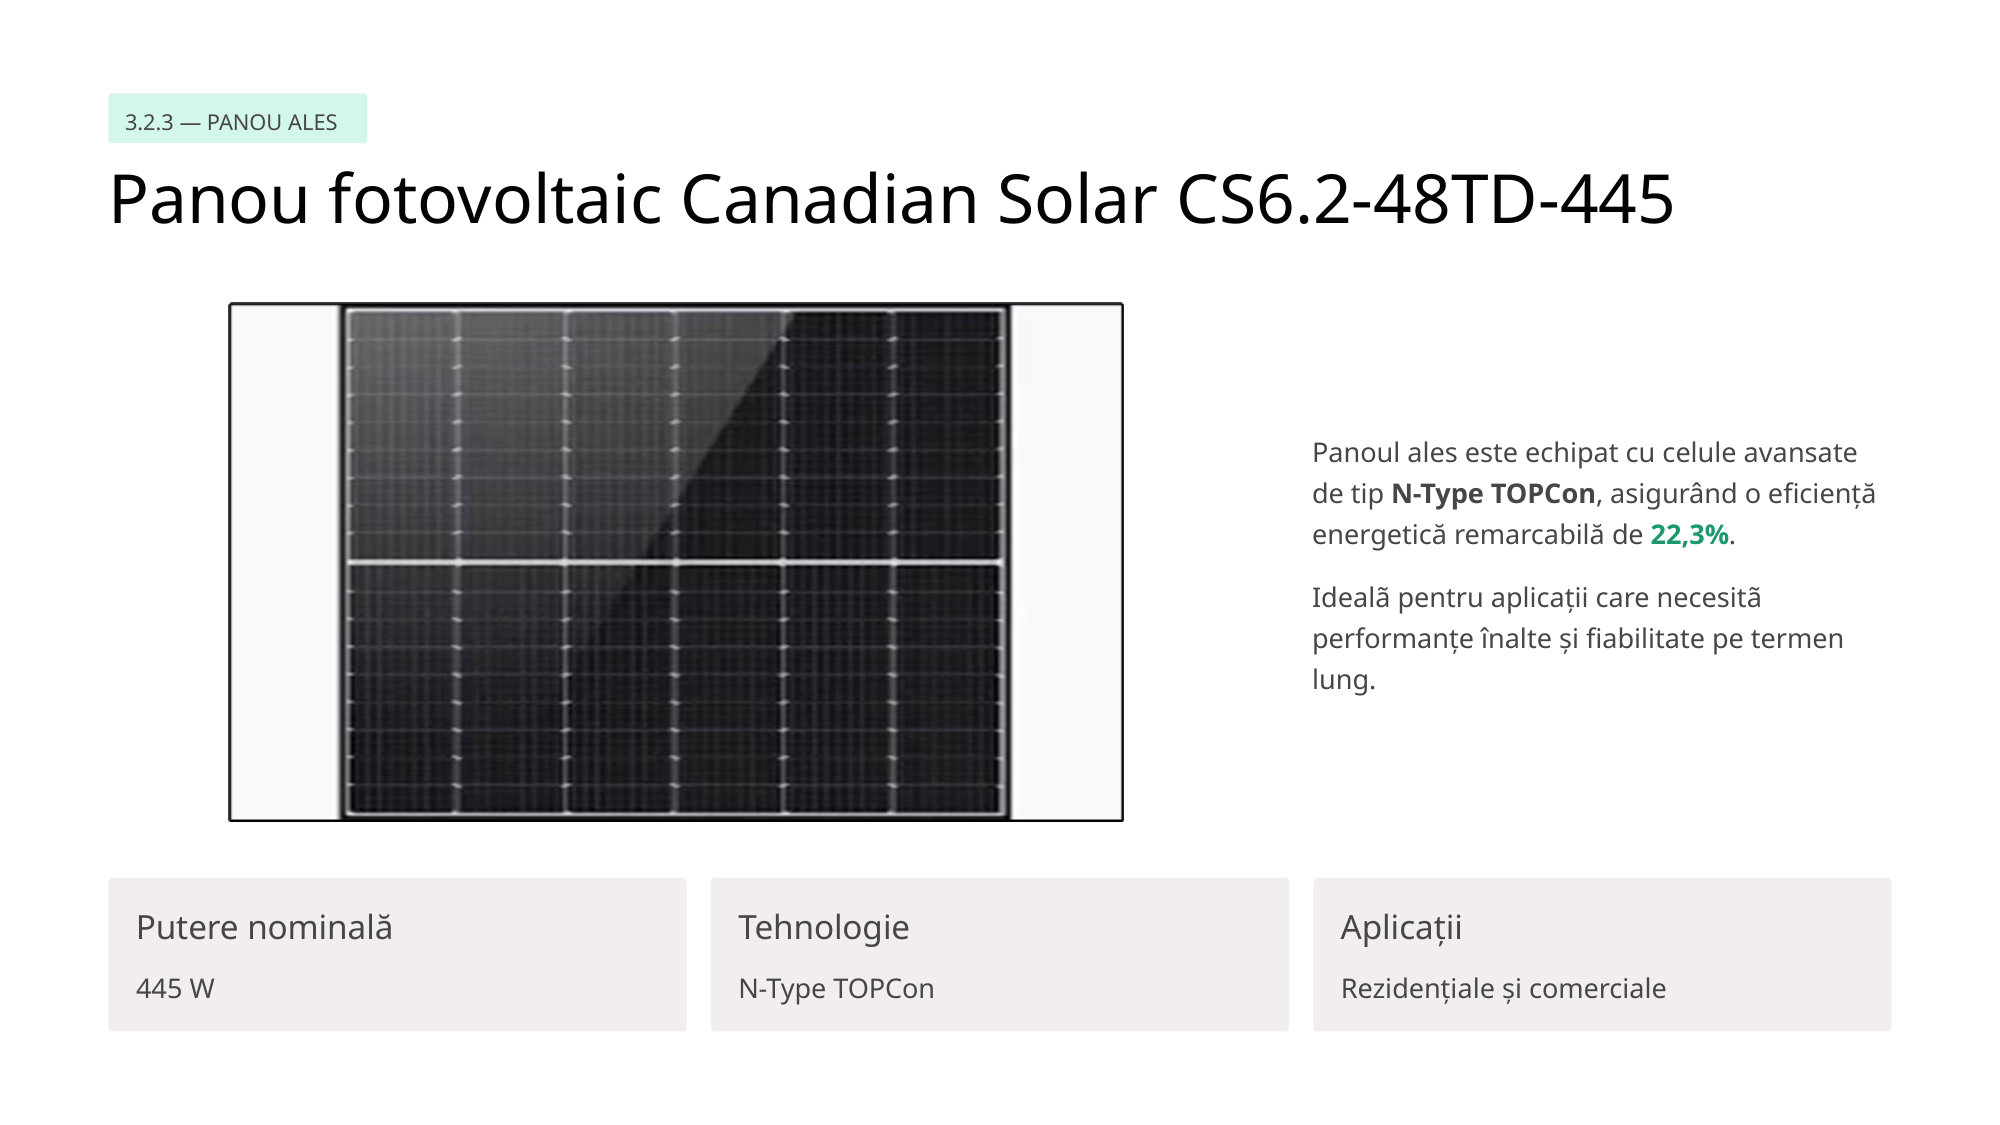

3.2.3 — PANOU ALES
Panou fotovoltaic Canadian Solar CS6.2-48TD-445
Panoul ales este echipat cu celule avansate de tip N-Type TOPCon, asigurând o eficiență energetică remarcabilă de 22,3%.
Idealã pentru aplicații care necesitã performanțe înalte și fiabilitate pe termen lung.
Putere nominală
Tehnologie
Aplicații
445 W
N-Type TOPCon
Rezidențiale și comerciale